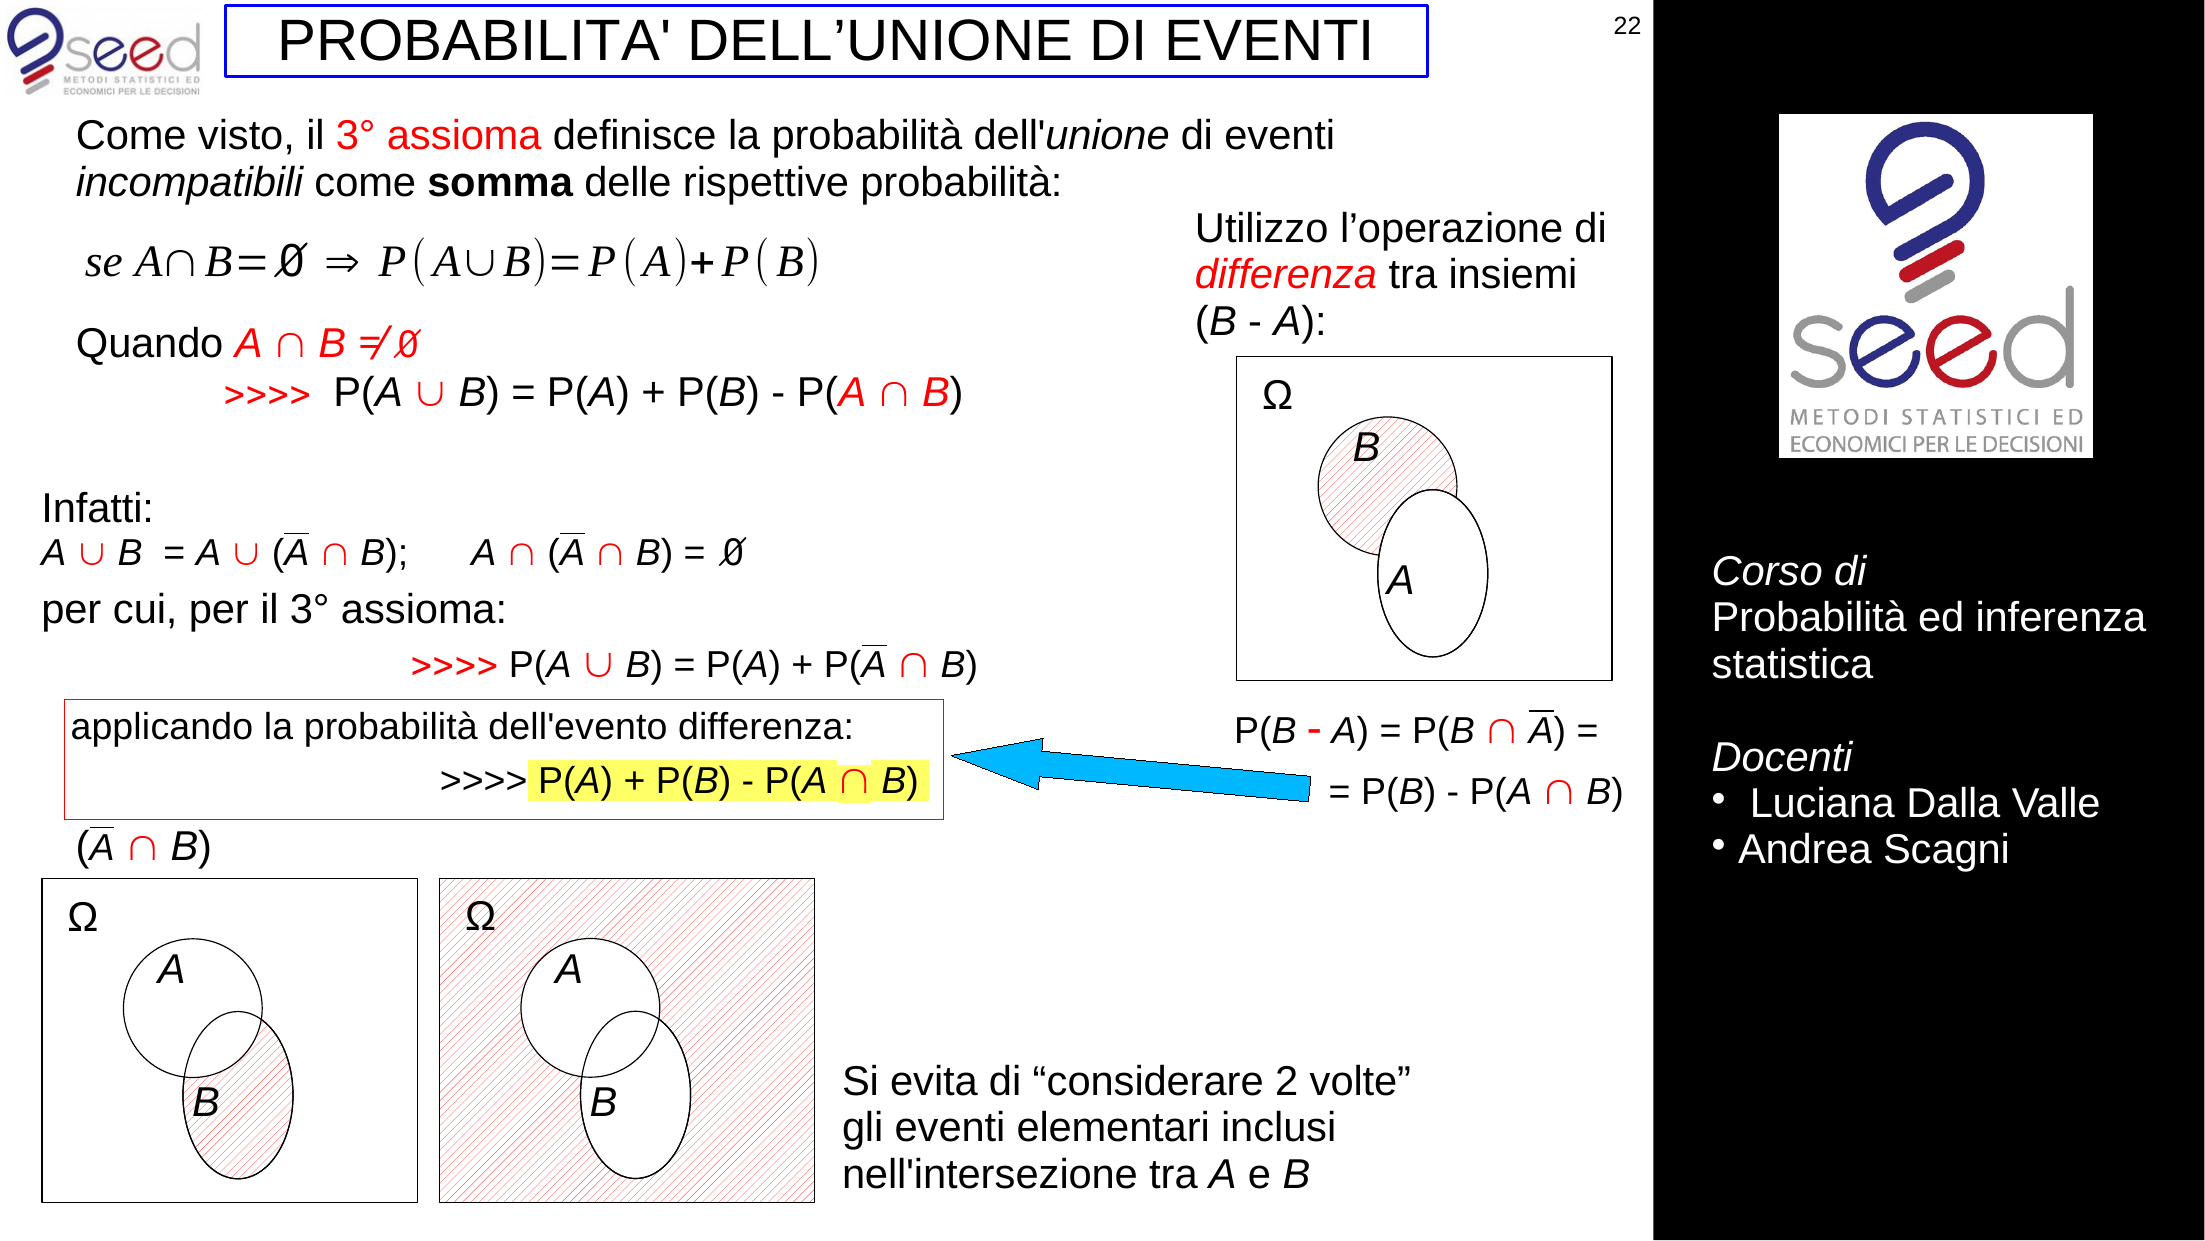

PROBABILITA' DELL’UNIONE DI EVENTI
Come visto, il 3° assioma definisce la probabilità dell'unione di eventi incompatibili come somma delle rispettive probabilità:
Utilizzo l’operazione di differenza tra insiemi
(B - A):
Ω
B
A
P(B - A) = P(B ∩ A) =
 = P(B) - P(A ∩ B)
Quando A ∩ B ≠ ∅
		>>>> P(A ∪ B) = P(A) + P(B) - P(A ∩ B)
Infatti:
A ∪ B = A ∪ (A ∩ B); A ∩ (A ∩ B) = ∅
per cui, per il 3° assioma:
					>>>> P(A ∪ B) = P(A) + P(A ∩ B)
applicando la probabilità dell'evento differenza:
					>>>> P(A) + P(B) - P(A ∩ B)
(A ∩ B)
Ω
A
B
Ω
A
B
Si evita di “considerare 2 volte” gli eventi elementari inclusi nell'intersezione tra A e B